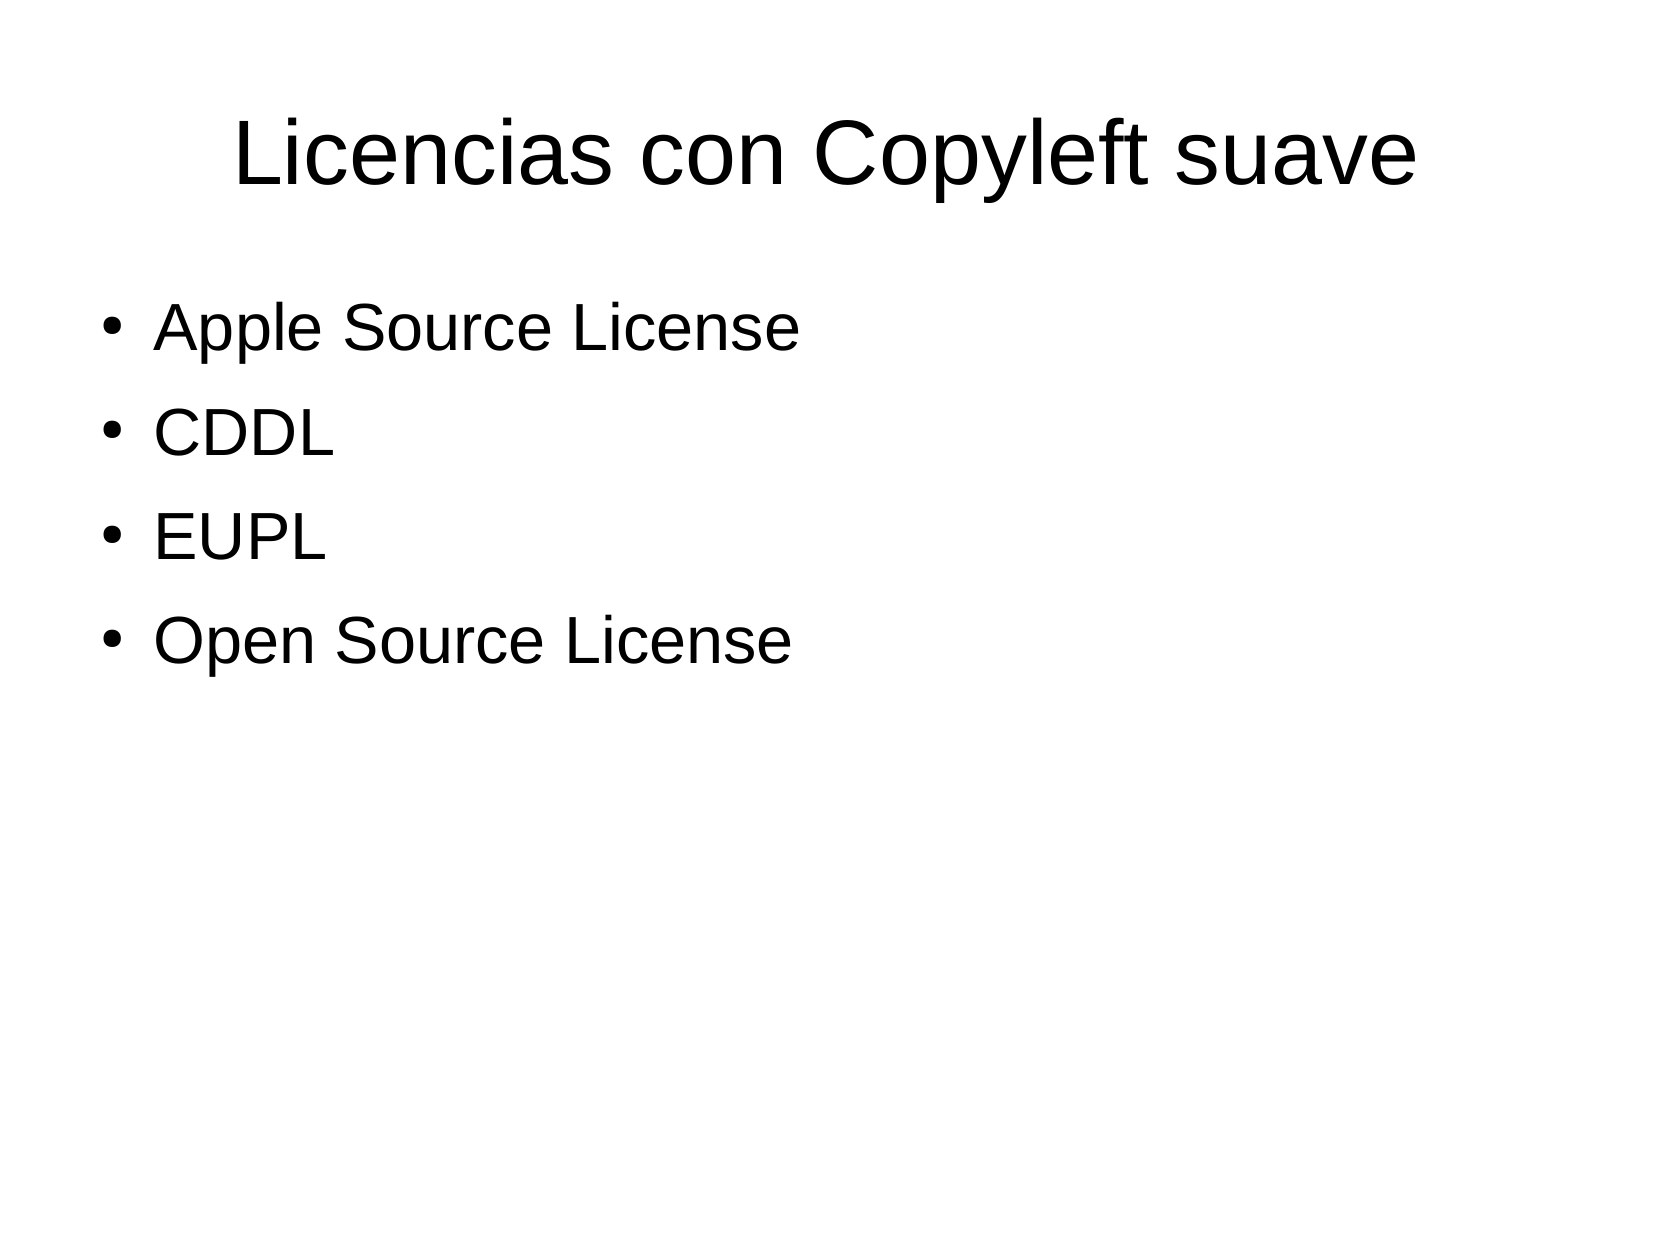

Licencias con Copyleft suave
# Apple Source License
CDDL
EUPL
Open Source License